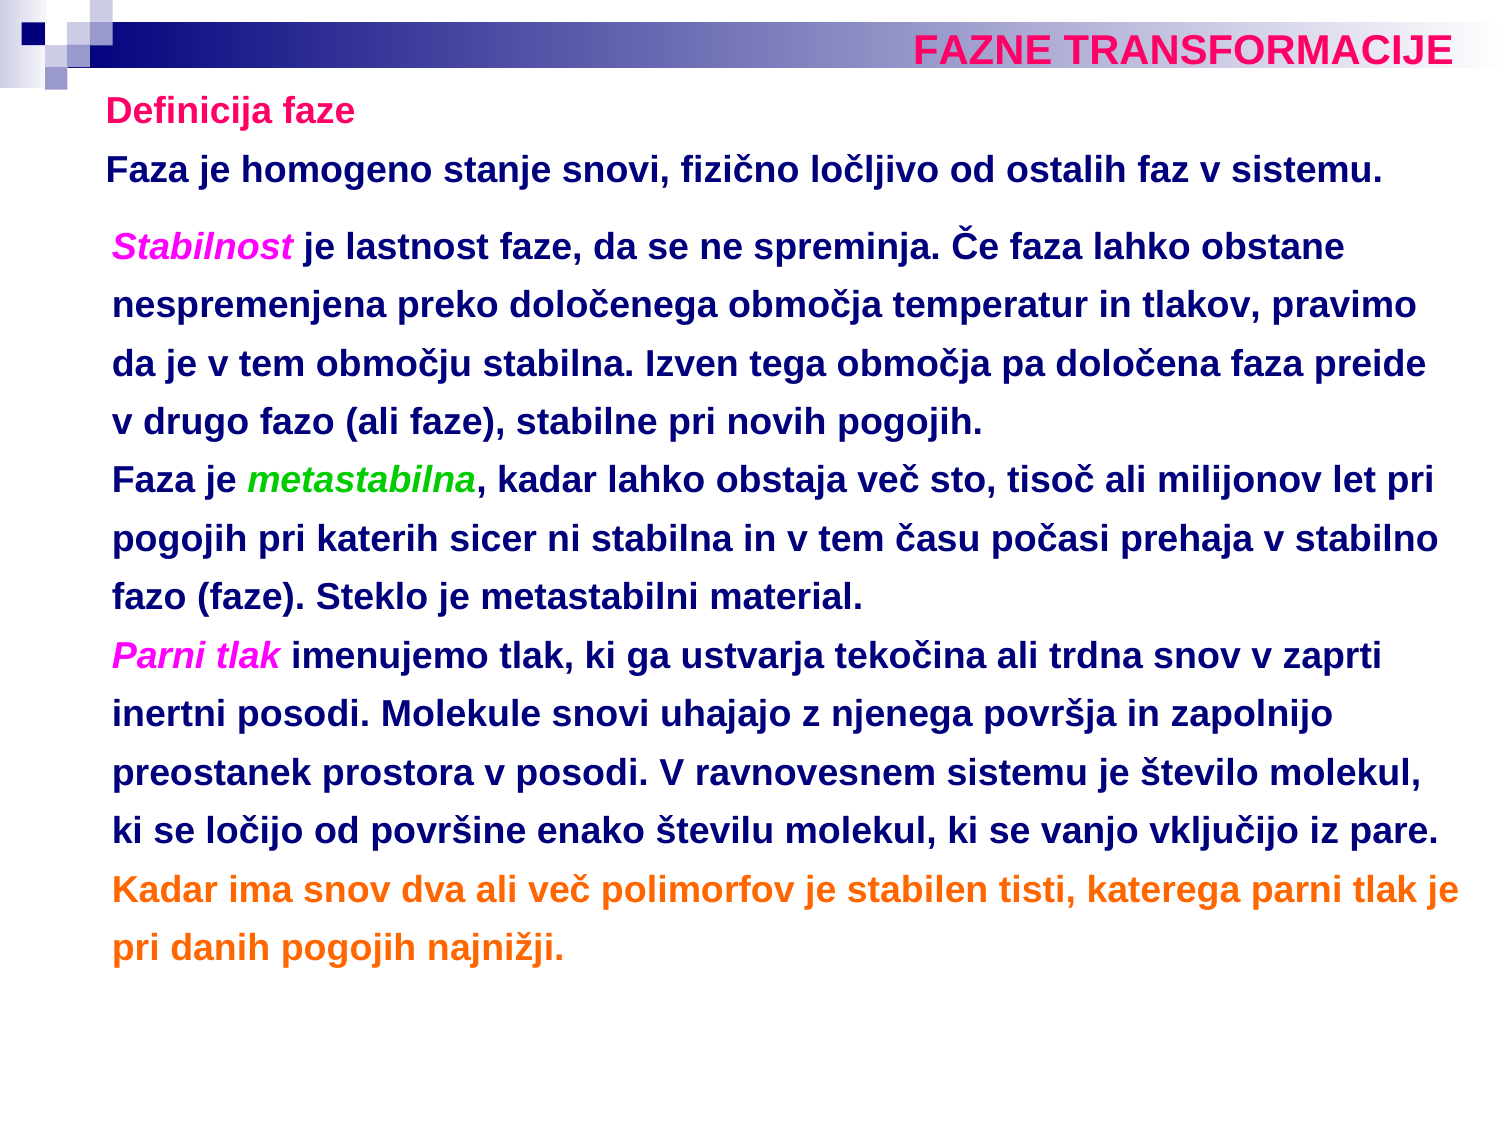

FAZNE TRANSFORMACIJE
Definicija faze
Faza je homogeno stanje snovi, fizično ločljivo od ostalih faz v sistemu.
Stabilnost je lastnost faze, da se ne spreminja. Če faza lahko obstane
nespremenjena preko določenega območja temperatur in tlakov, pravimo
da je v tem območju stabilna. Izven tega območja pa določena faza preide
v drugo fazo (ali faze), stabilne pri novih pogojih.
Faza je metastabilna, kadar lahko obstaja več sto, tisoč ali milijonov let pri
pogojih pri katerih sicer ni stabilna in v tem času počasi prehaja v stabilno
fazo (faze). Steklo je metastabilni material.
Parni tlak imenujemo tlak, ki ga ustvarja tekočina ali trdna snov v zaprti
inertni posodi. Molekule snovi uhajajo z njenega površja in zapolnijo
preostanek prostora v posodi. V ravnovesnem sistemu je število molekul,
ki se ločijo od površine enako številu molekul, ki se vanjo vključijo iz pare.
Kadar ima snov dva ali več polimorfov je stabilen tisti, katerega parni tlak je
pri danih pogojih najnižji.